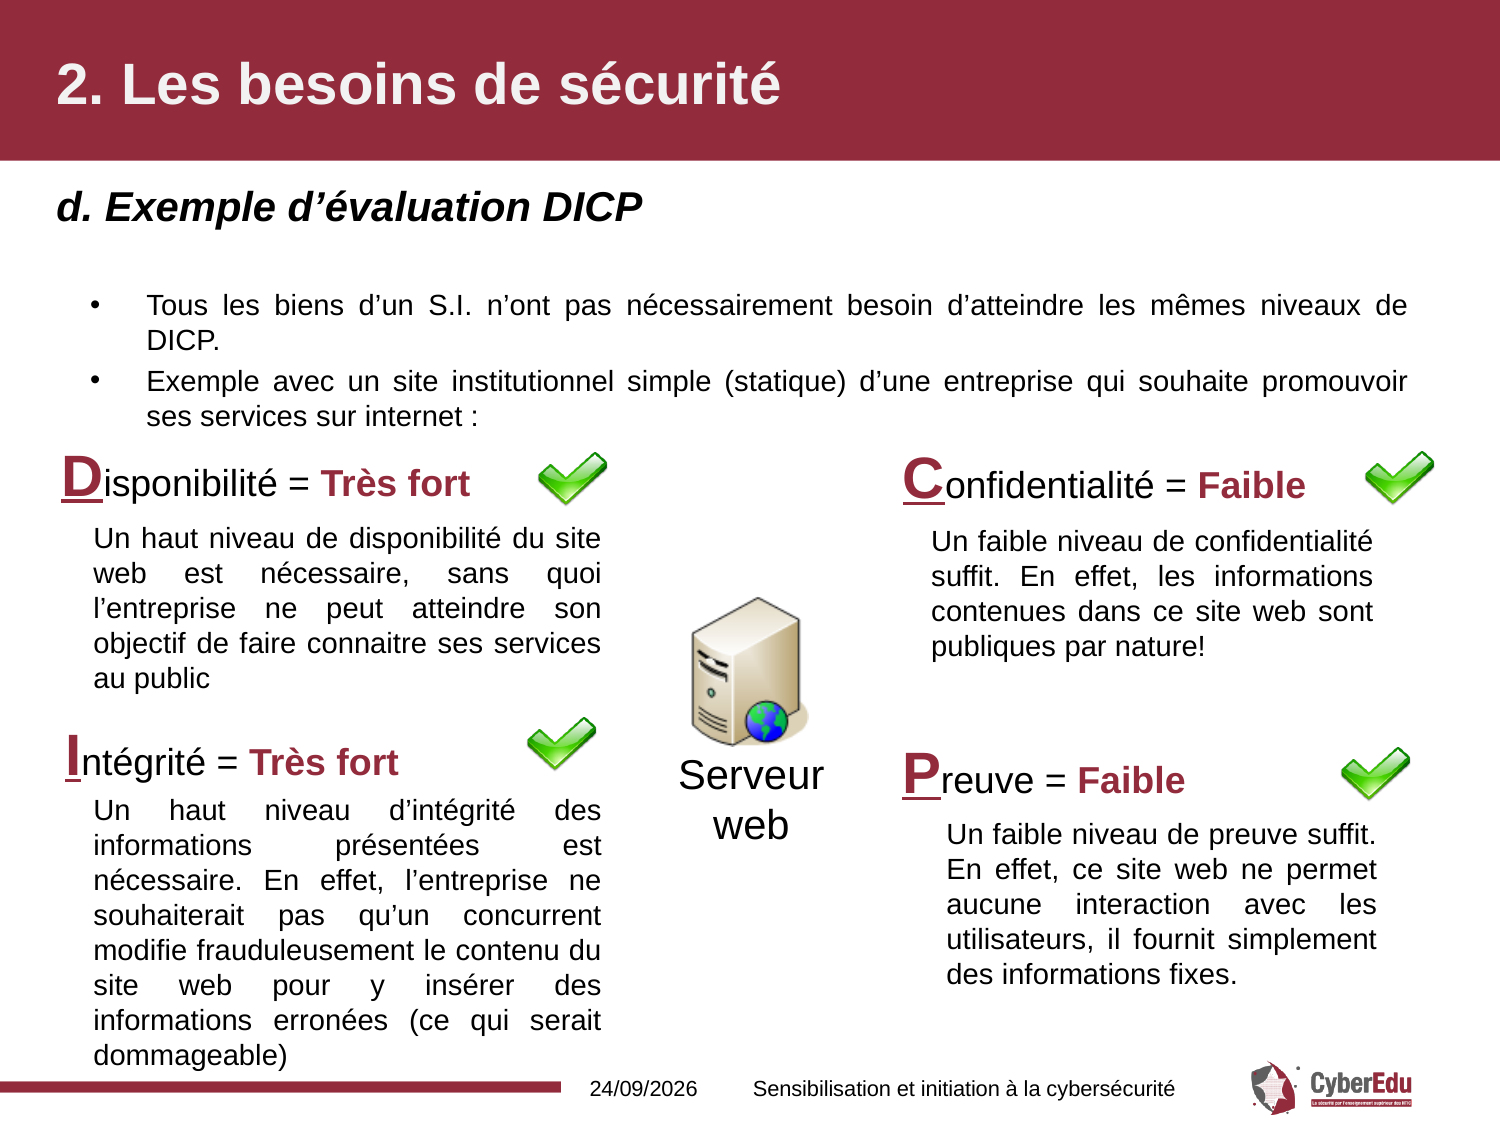

# 2. Les besoins de sécurité
d. Exemple d’évaluation DICP
Tous les biens d’un S.I. n’ont pas nécessairement besoin d’atteindre les mêmes niveaux de DICP.
Exemple avec un site institutionnel simple (statique) d’une entreprise qui souhaite promouvoir ses services sur internet :
Disponibilité = Très fort
Confidentialité = Faible
Un haut niveau de disponibilité du site web est nécessaire, sans quoi l’entreprise ne peut atteindre son objectif de faire connaitre ses services au public
Un faible niveau de confidentialité suffit. En effet, les informations contenues dans ce site web sont publiques par nature!
Intégrité = Très fort
Preuve = Faible
Serveur
web
Un haut niveau d’intégrité des informations présentées est nécessaire. En effet, l’entreprise ne souhaiterait pas qu’un concurrent modifie frauduleusement le contenu du site web pour y insérer des informations erronées (ce qui serait dommageable)
Un faible niveau de preuve suffit. En effet, ce site web ne permet aucune interaction avec les utilisateurs, il fournit simplement des informations fixes.
Sensibilisation et initiation à la cybersécurité